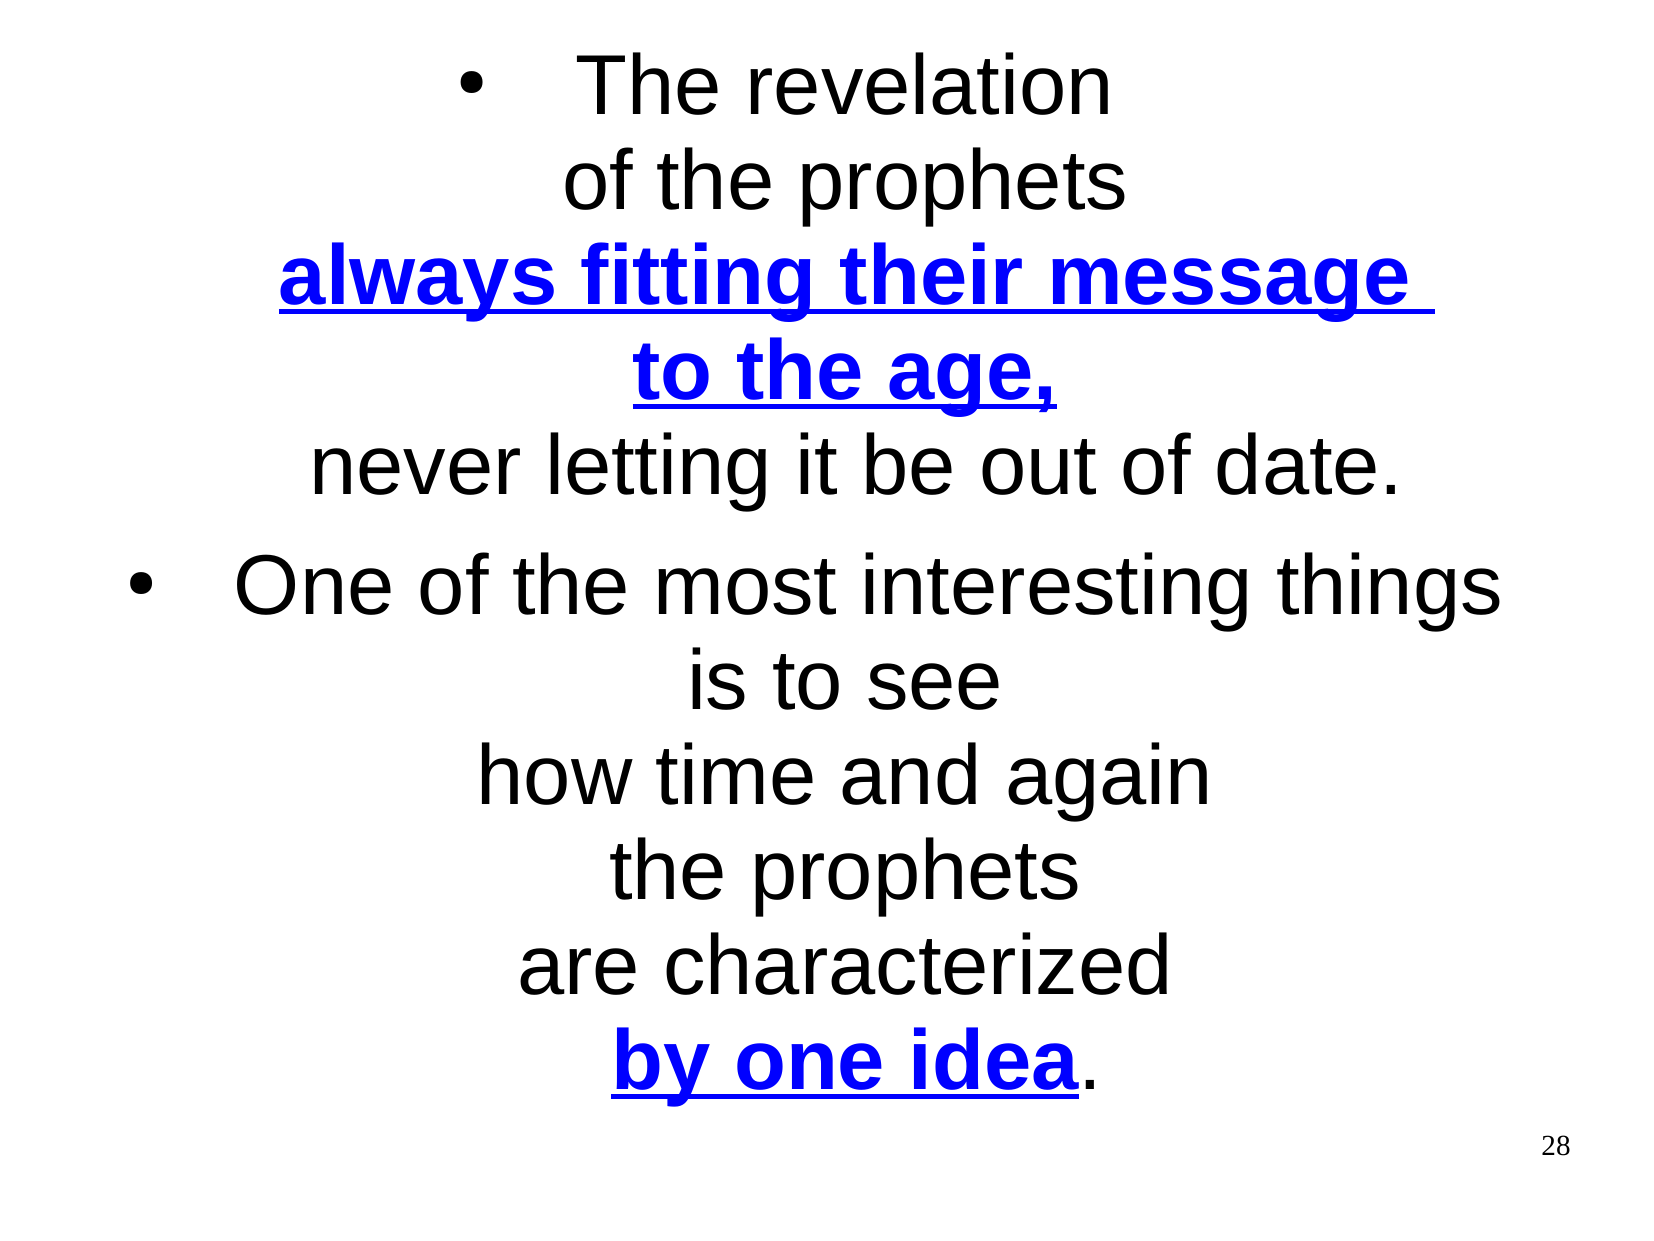

# The revelation of the prophets always fitting their message to the age, never letting it be out of date.
 One of the most interesting things
is to see
how time and again
the prophets
are characterized
by one idea.
28